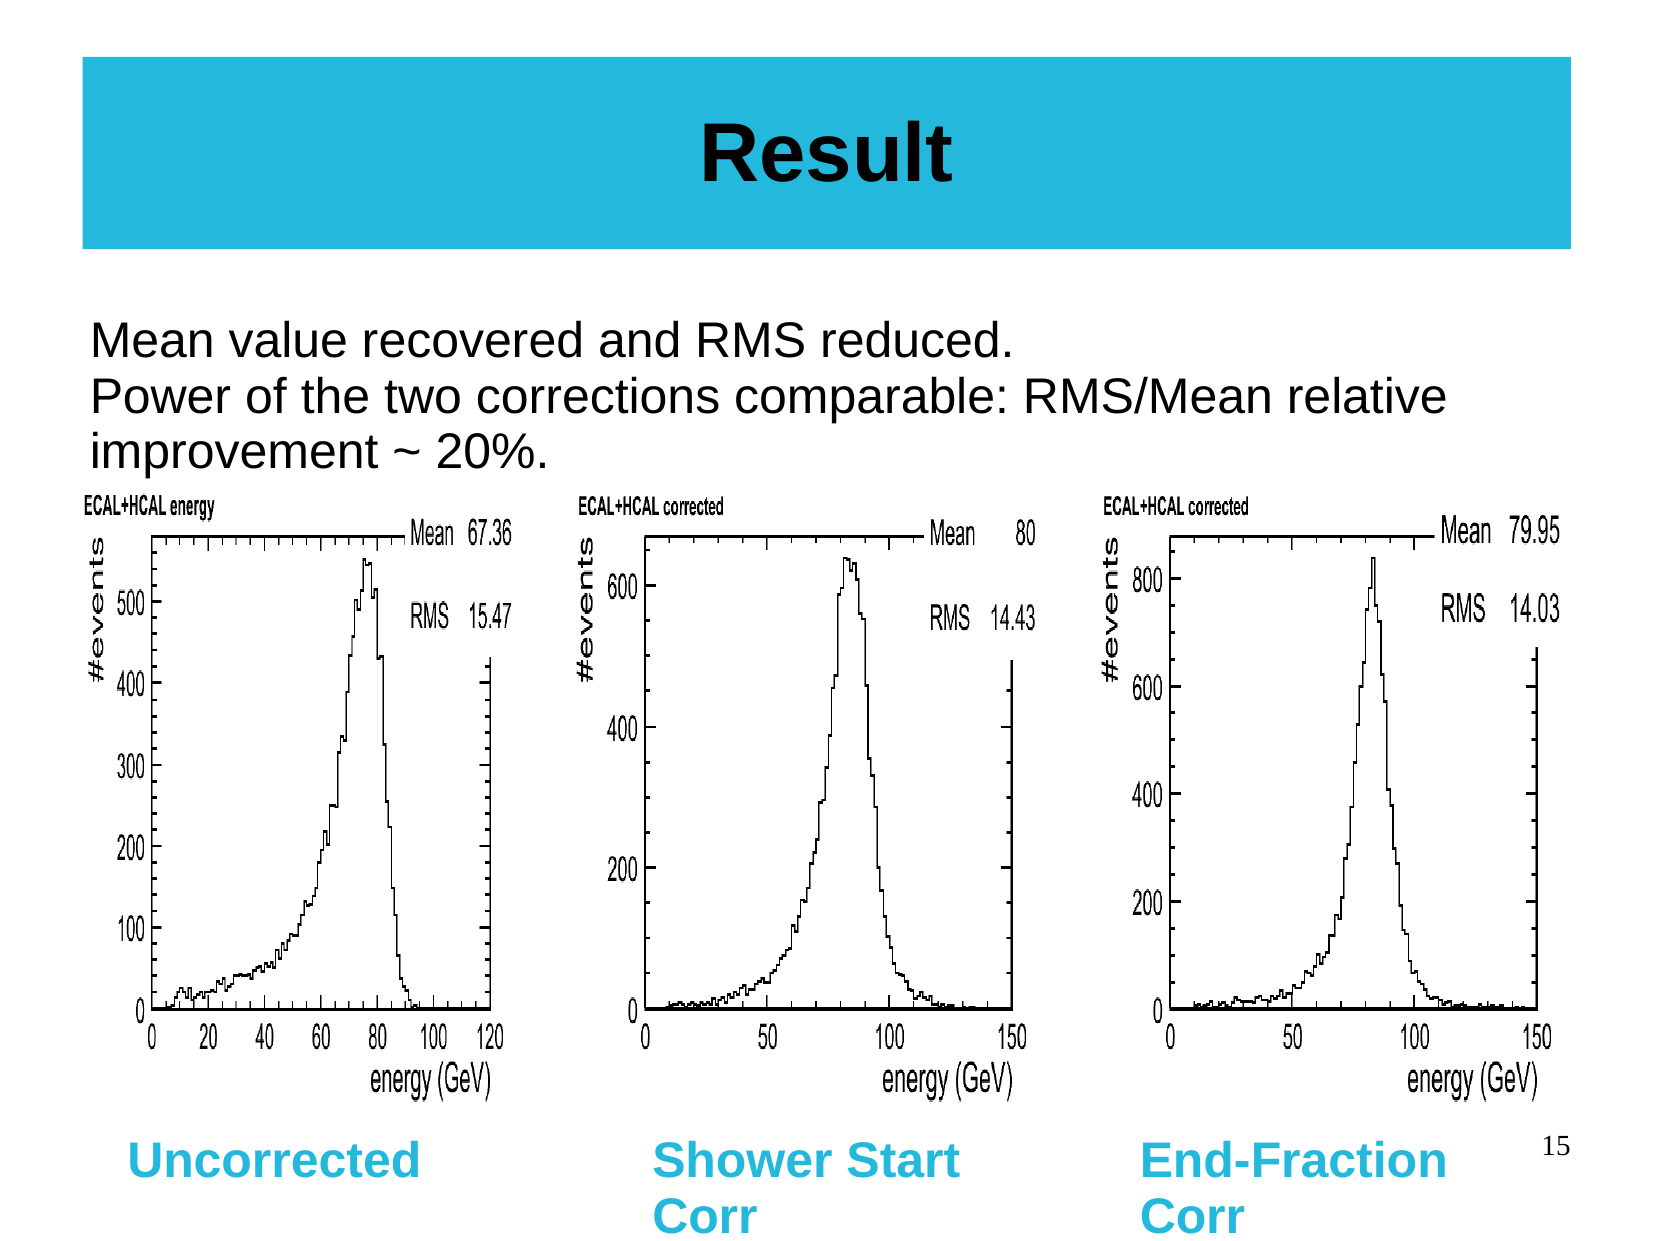

# Result
Mean value recovered and RMS reduced.
Power of the two corrections comparable: RMS/Mean relative improvement ~ 20%.
Uncorrected
Shower Start Corr
End-Fraction Corr
15